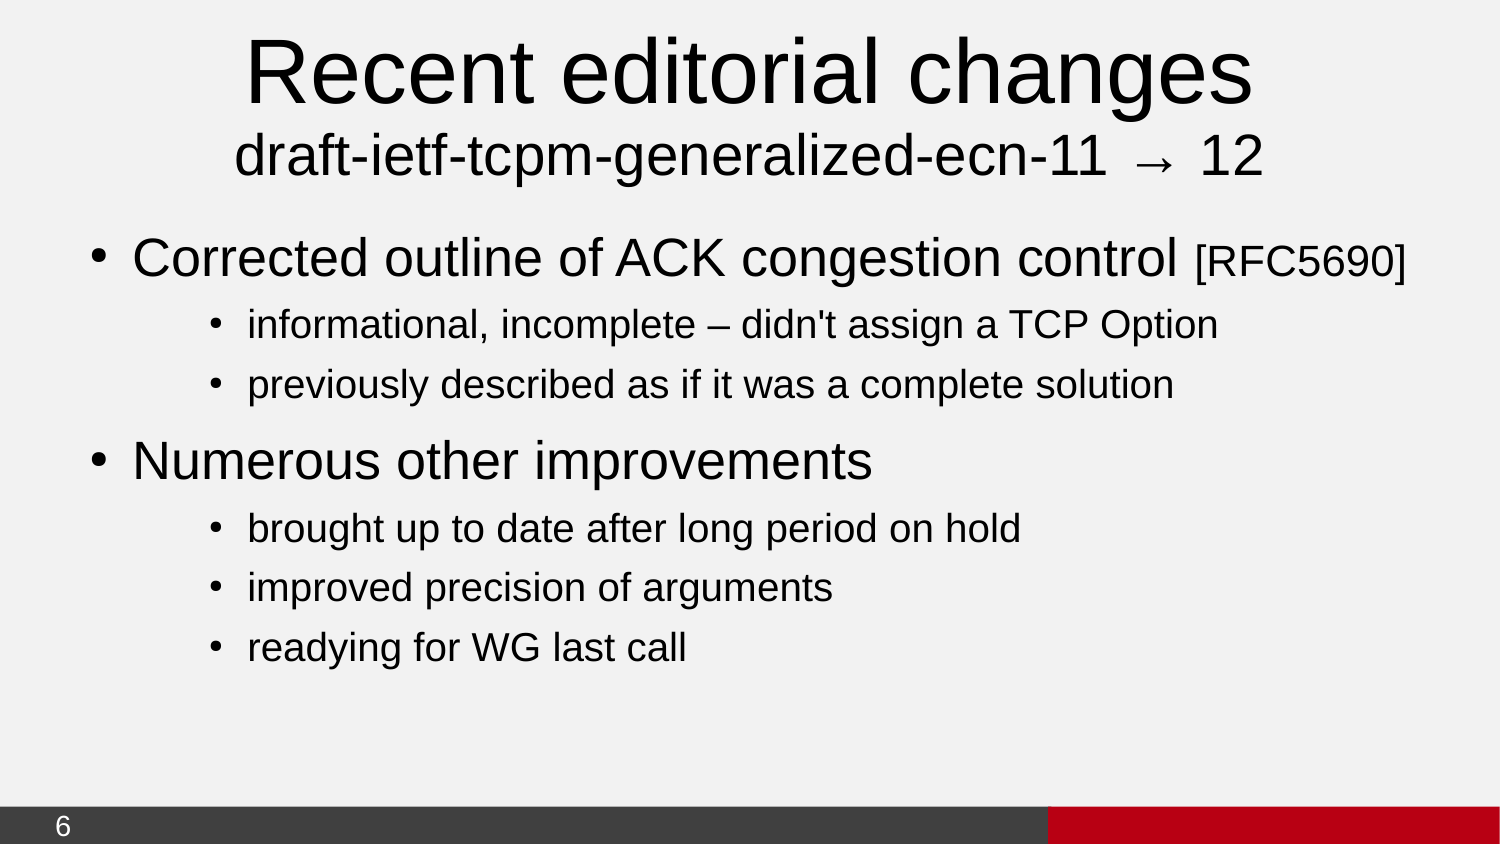

# Recent editorial changes draft-ietf-tcpm-generalized-ecn-11 → 12
Corrected outline of ACK congestion control [RFC5690]
informational, incomplete – didn't assign a TCP Option
previously described as if it was a complete solution
Numerous other improvements
brought up to date after long period on hold
improved precision of arguments
readying for WG last call
6